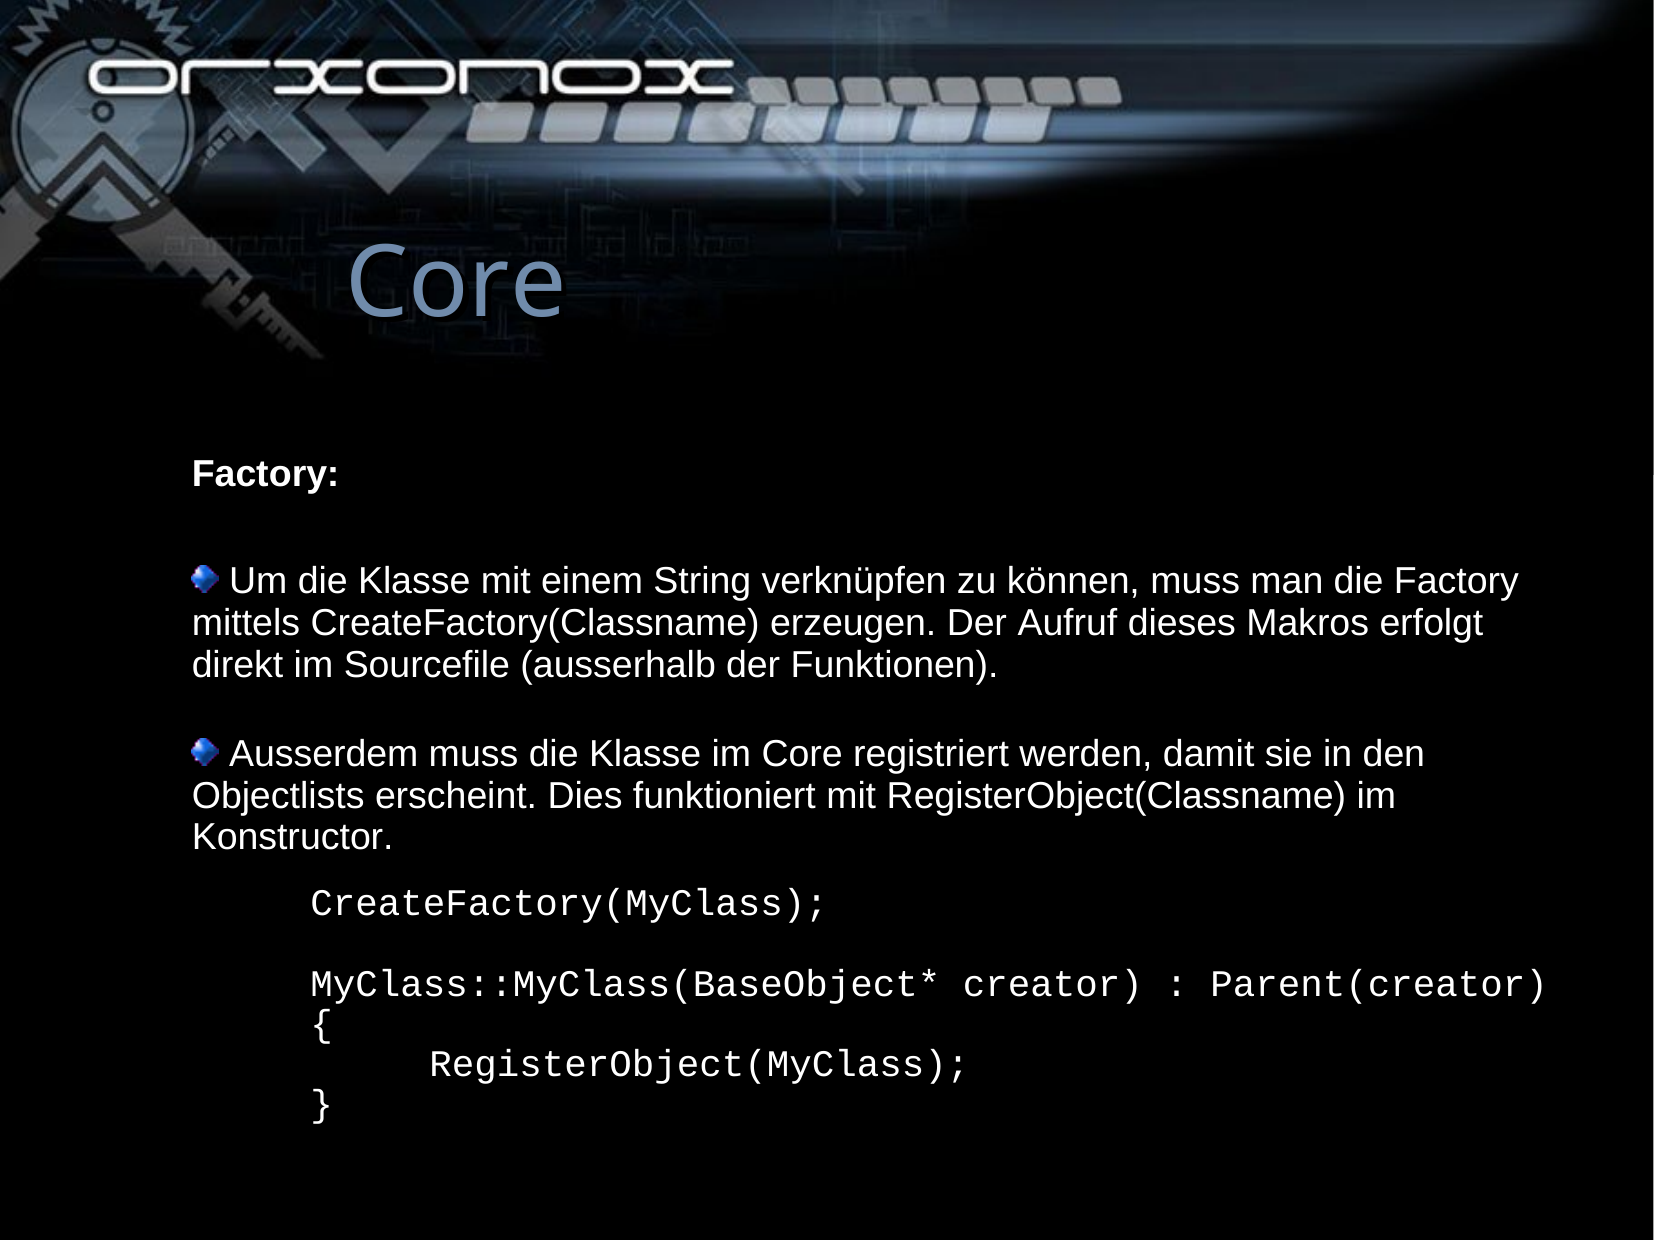

Core
Factory:
 Um die Klasse mit einem String verknüpfen zu können, muss man die Factory mittels CreateFactory(Classname) erzeugen. Der Aufruf dieses Makros erfolgt direkt im Sourcefile (ausserhalb der Funktionen).
 Ausserdem muss die Klasse im Core registriert werden, damit sie in den Objectlists erscheint. Dies funktioniert mit RegisterObject(Classname) im Konstructor.
	CreateFactory(MyClass);
	MyClass::MyClass(BaseObject* creator) : Parent(creator)
	{
		RegisterObject(MyClass);
	}